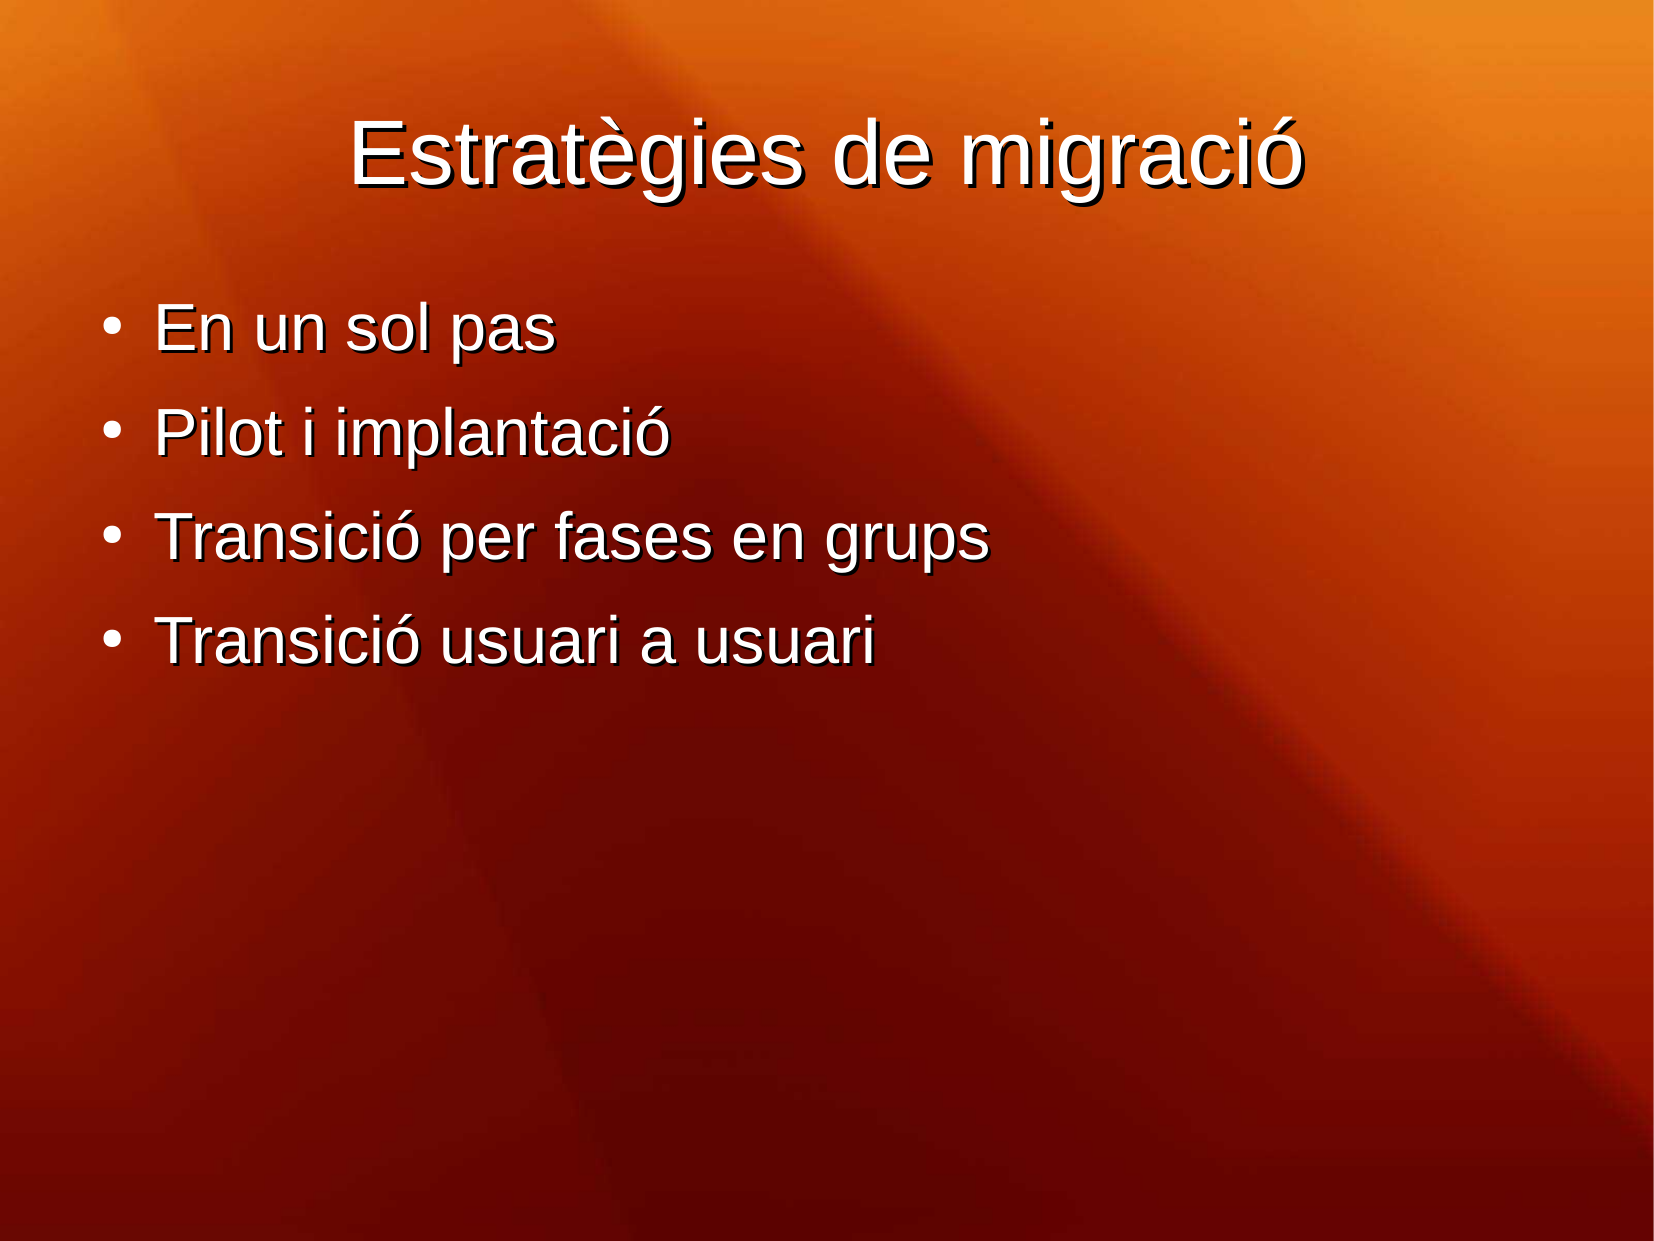

# Estratègies de migració
En un sol pas
Pilot i implantació
Transició per fases en grups
Transició usuari a usuari